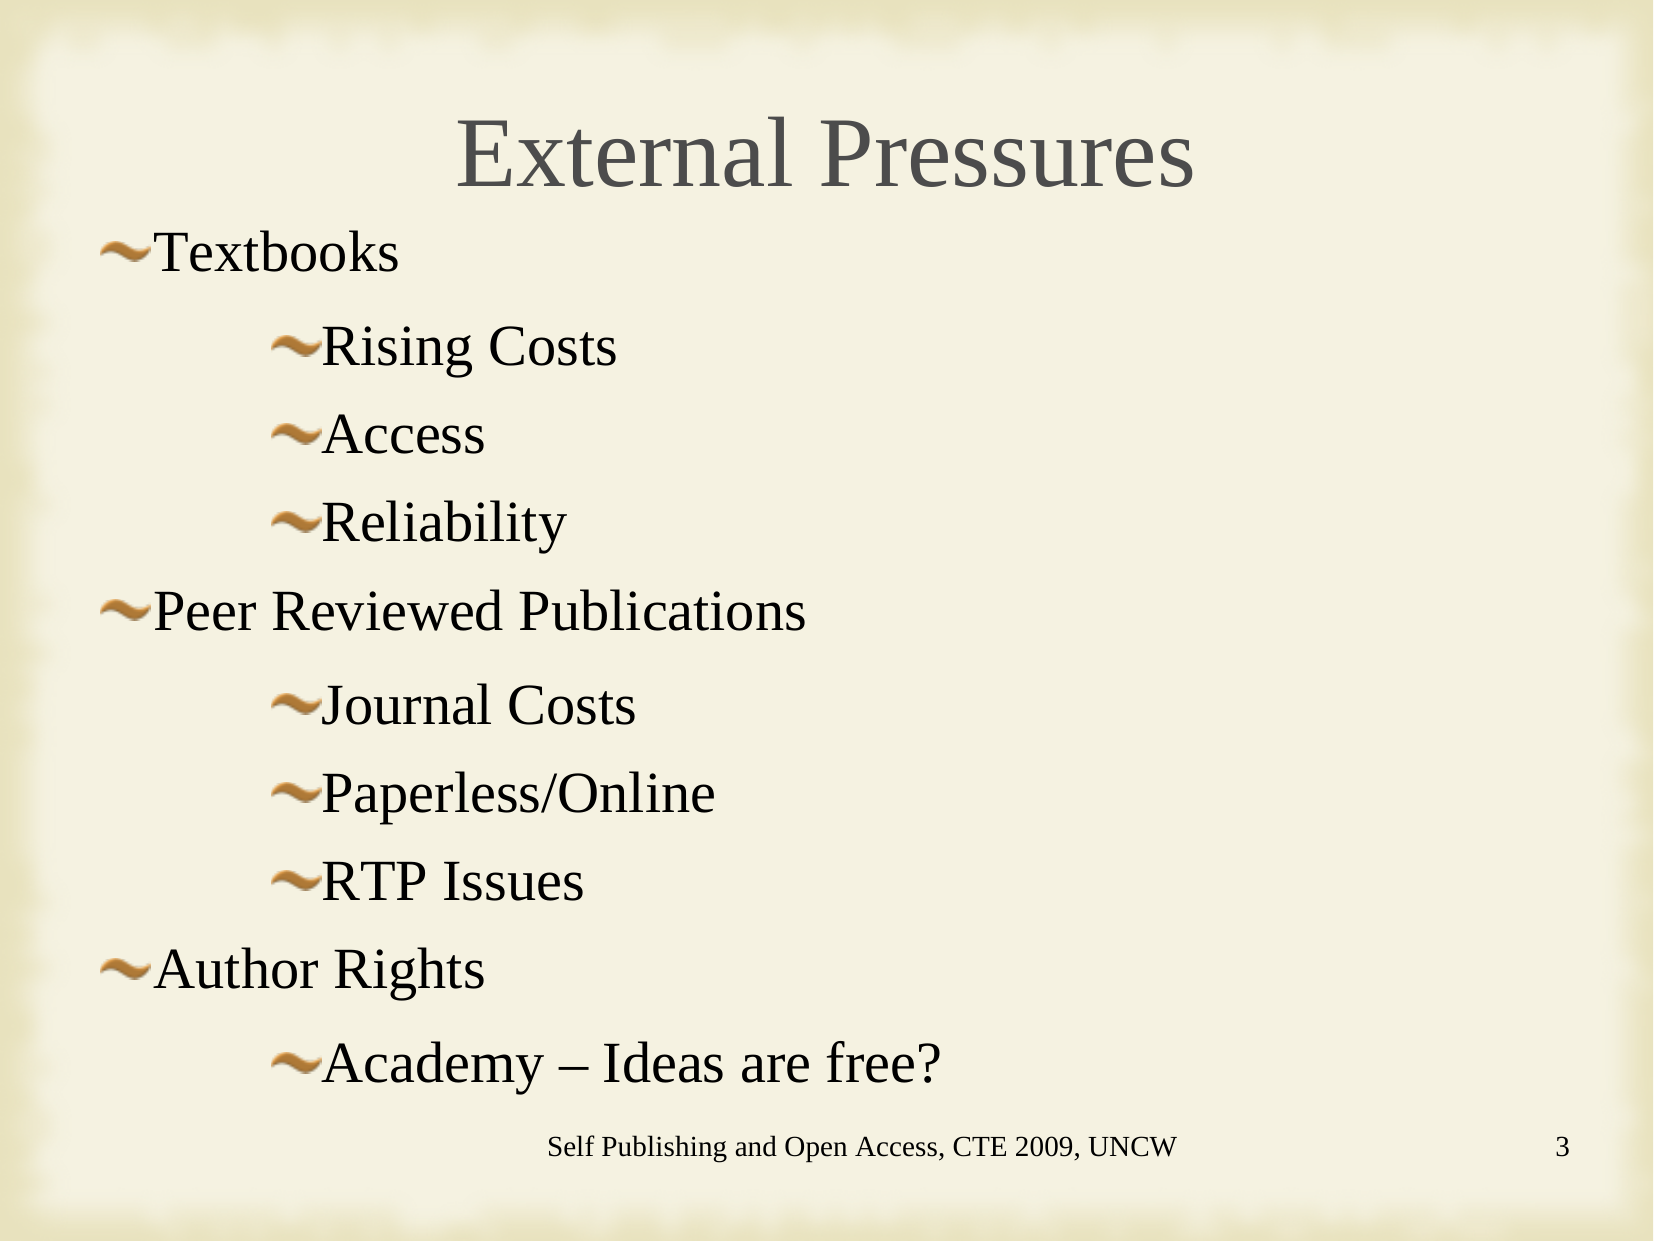

# External Pressures
Textbooks
Rising Costs
Access
Reliability
Peer Reviewed Publications
Journal Costs
Paperless/Online
RTP Issues
Author Rights
Academy – Ideas are free?
Self Publishing and Open Access, CTE 2009, UNCW
3